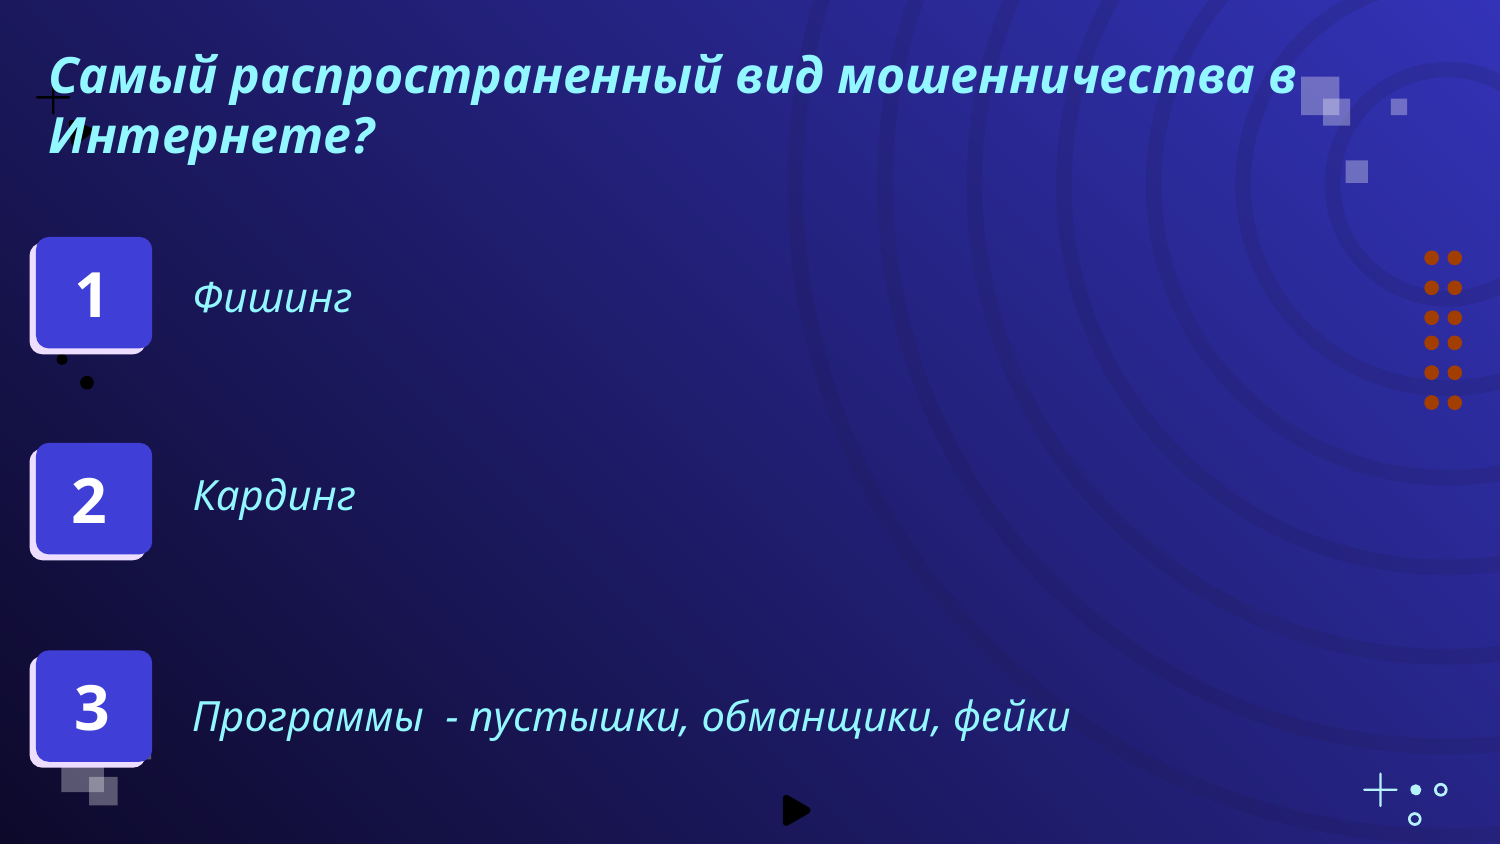

Самый распространенный вид мошенничества в Интернете?
Фишинг
1
# Кардинг
2
3
Программы - пустышки, обманщики, фейки